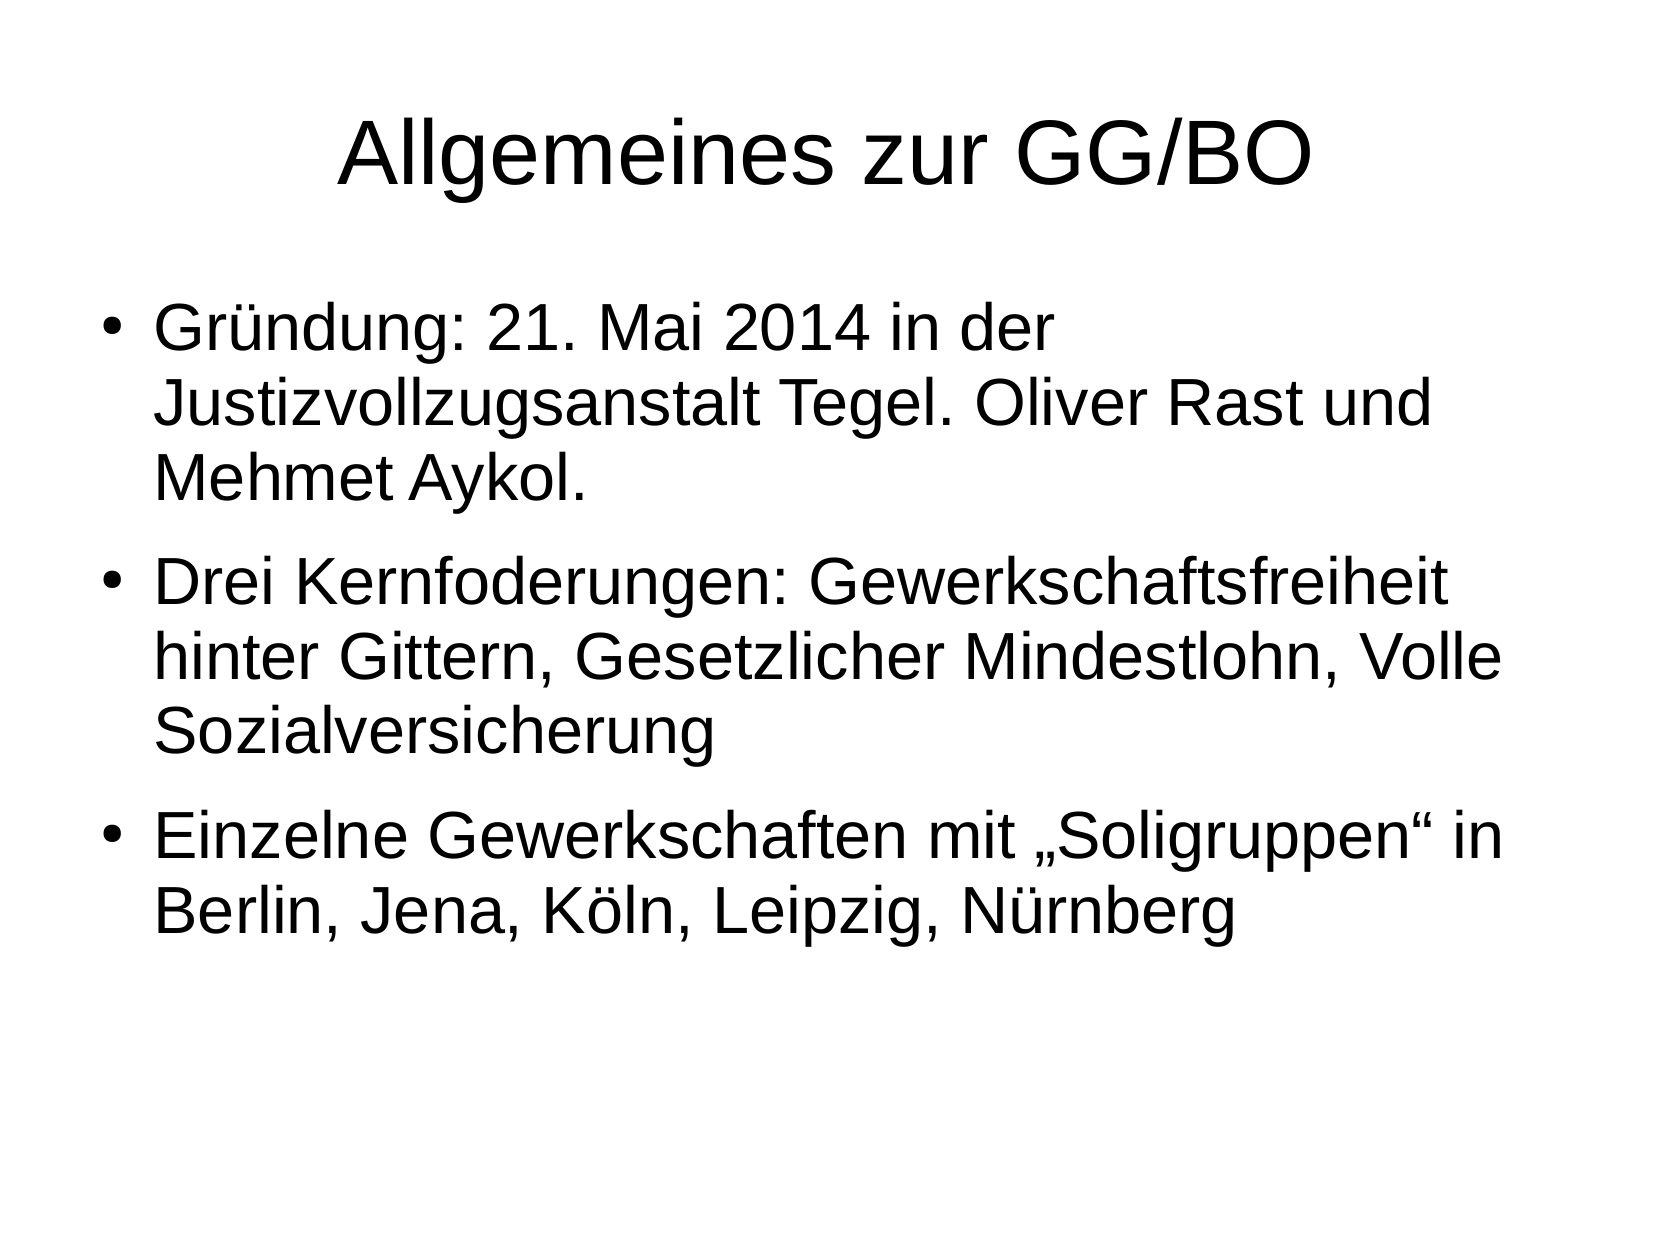

# Allgemeines zur GG/BO
Gründung: 21. Mai 2014 in der Justizvollzugsanstalt Tegel. Oliver Rast und Mehmet Aykol.
Drei Kernfoderungen: Gewerkschaftsfreiheit hinter Gittern, Gesetzlicher Mindestlohn, Volle Sozialversicherung
Einzelne Gewerkschaften mit „Soligruppen“ in Berlin, Jena, Köln, Leipzig, Nürnberg